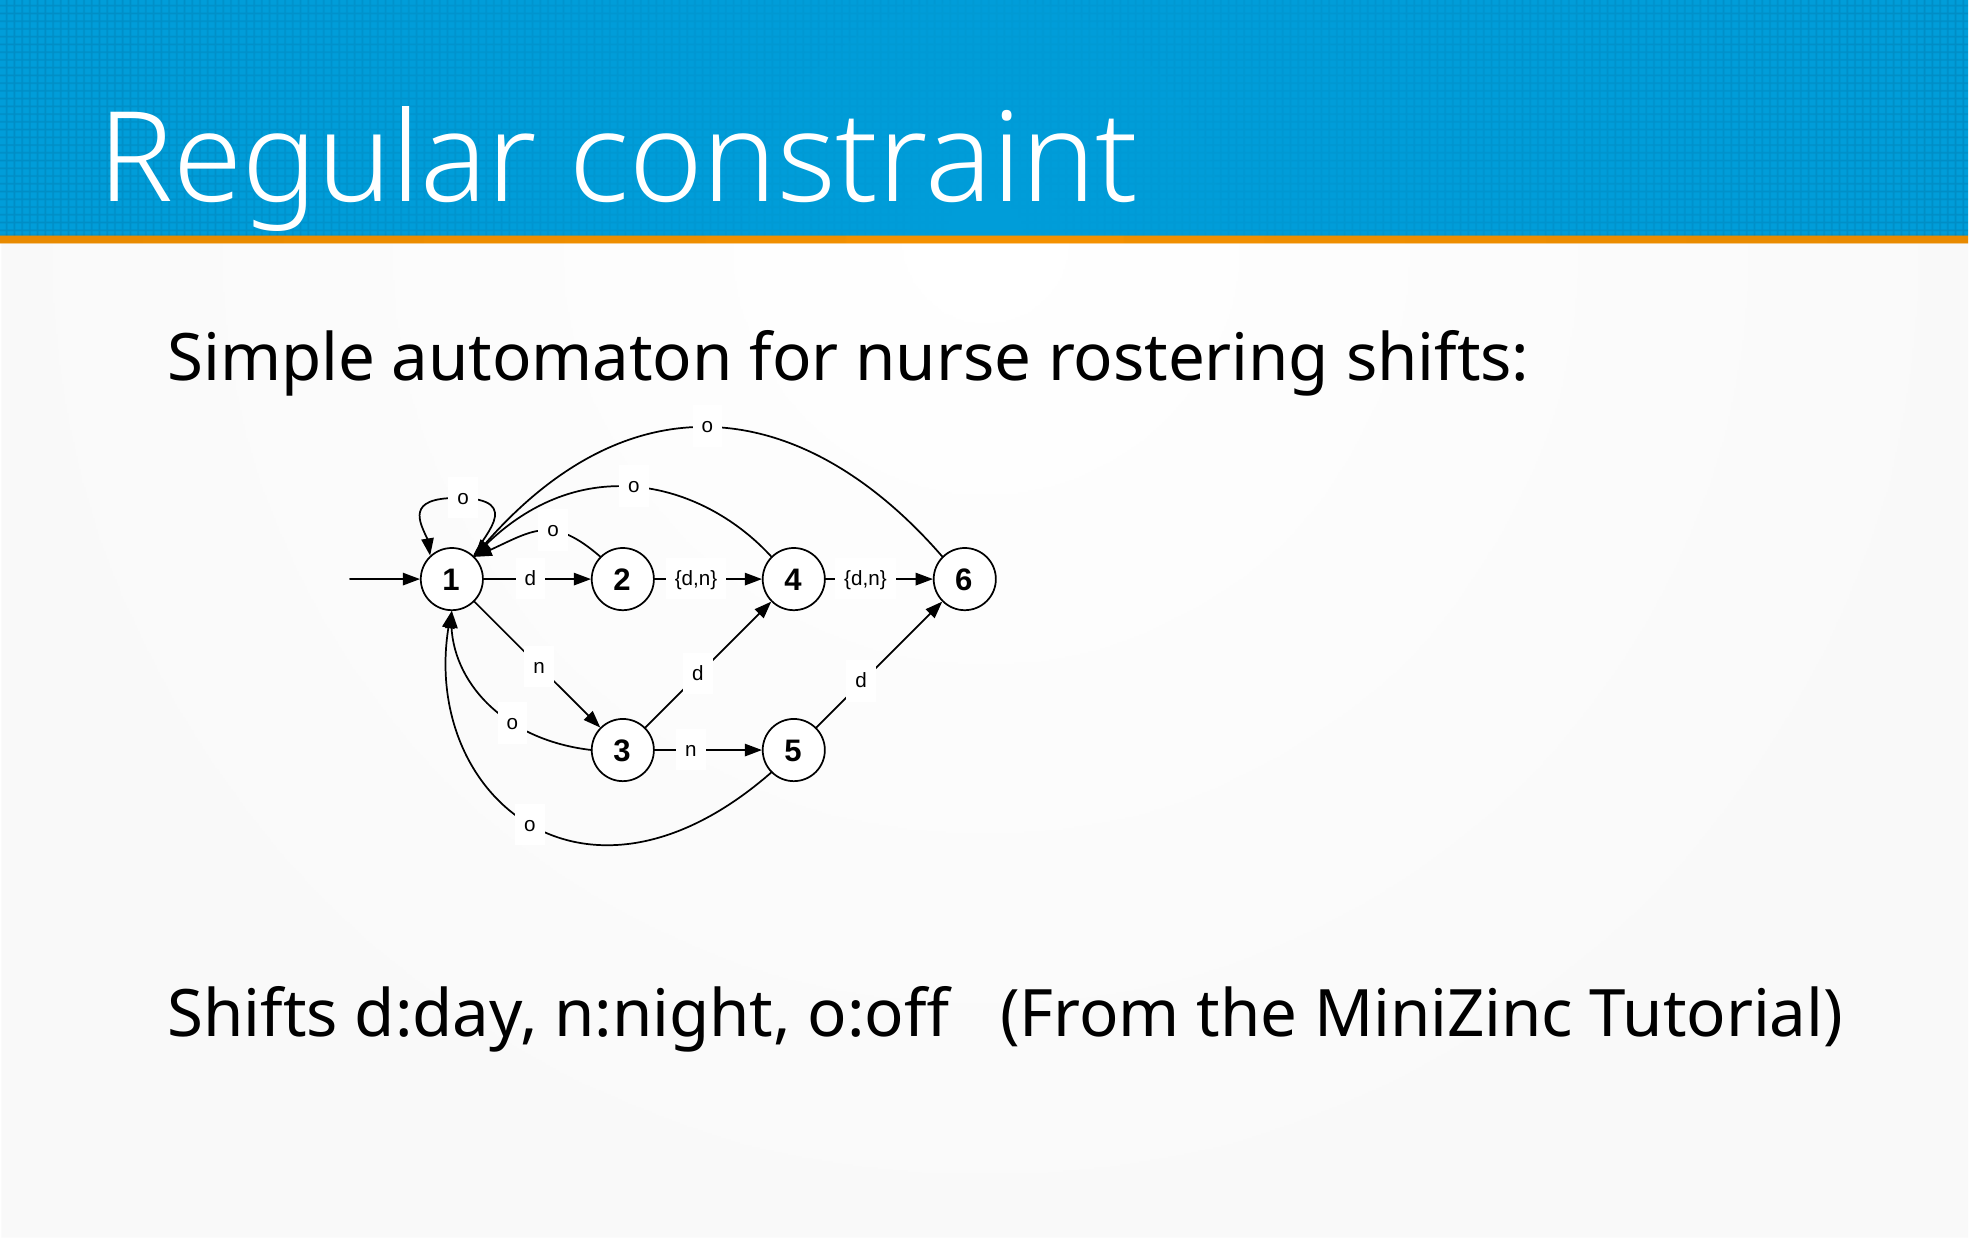

Regular constraint
Simple automaton for nurse rostering shifts:
Shifts d:day, n:night, o:off (From the MiniZinc Tutorial)